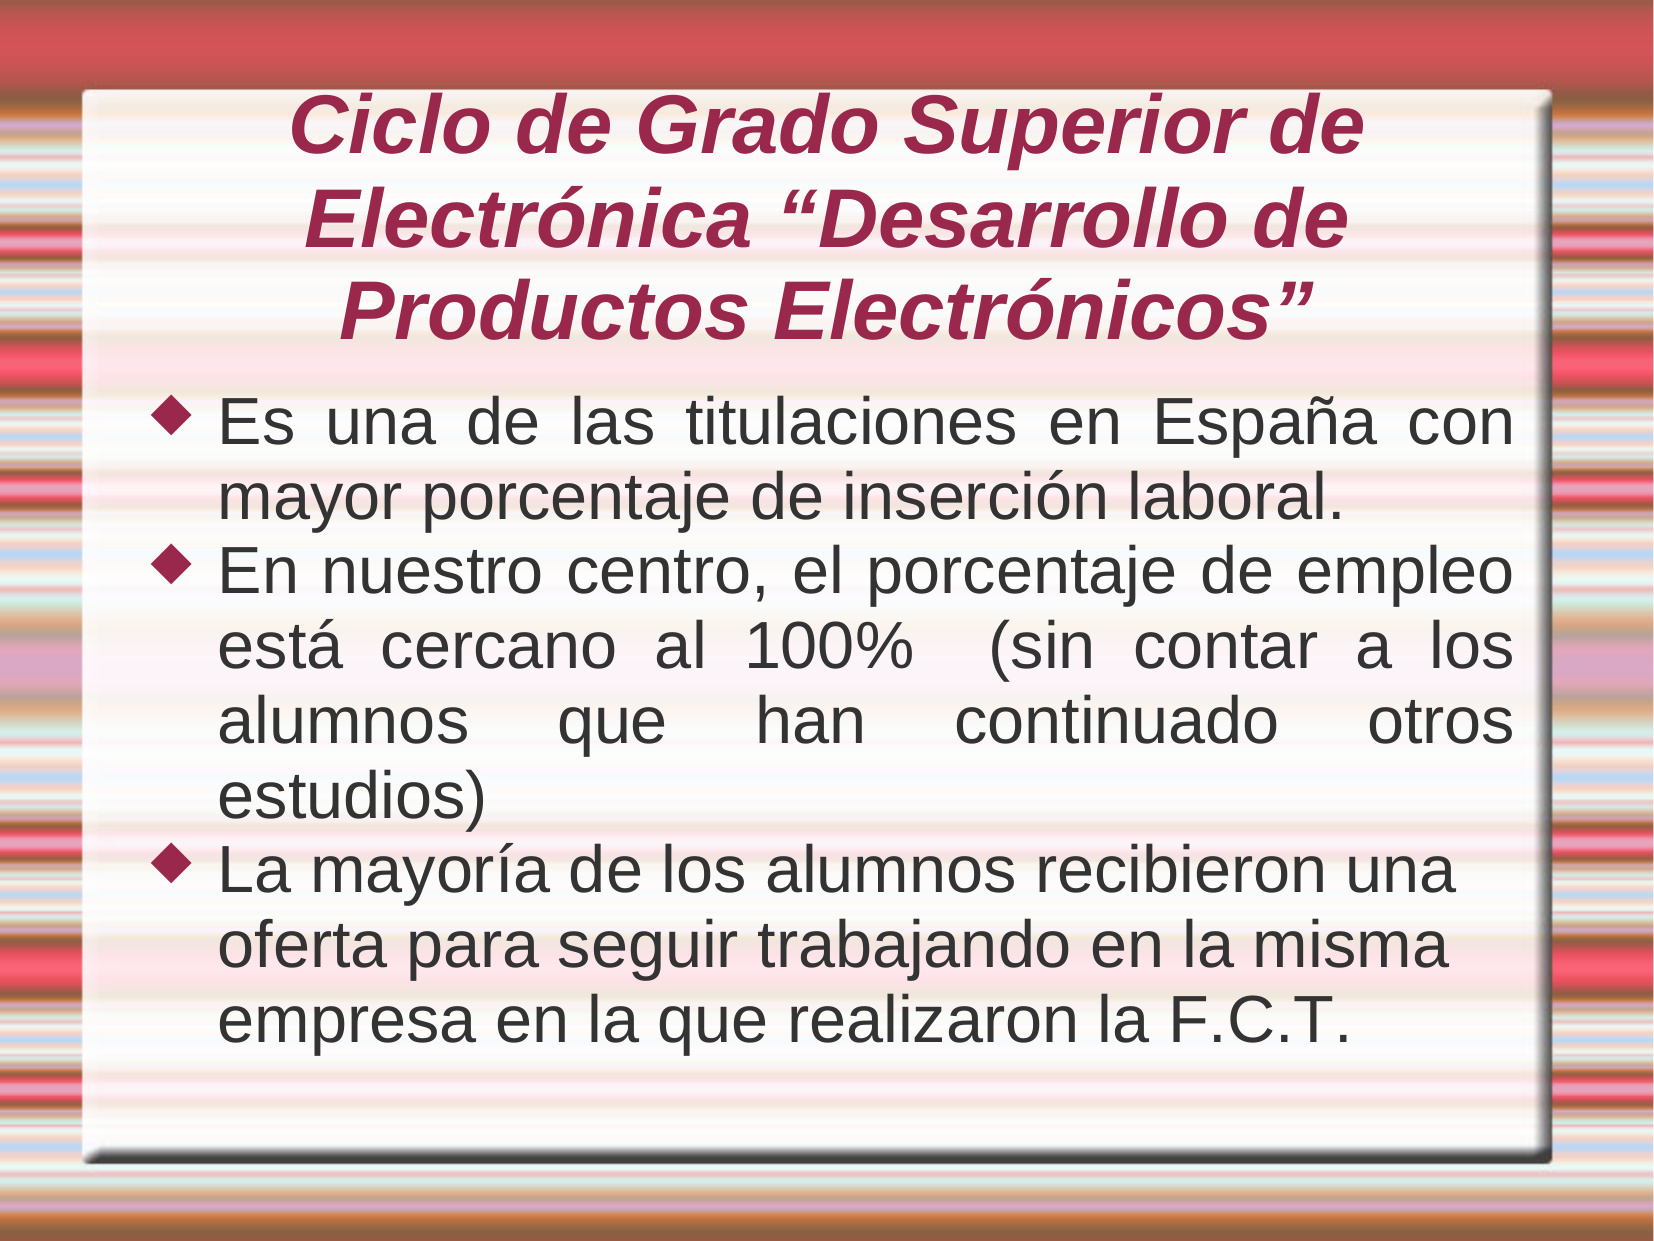

# Ciclo de Grado Superior de Electrónica “Desarrollo de Productos Electrónicos”
Es una de las titulaciones en España con mayor porcentaje de inserción laboral.
En nuestro centro, el porcentaje de empleo está cercano al 100% (sin contar a los alumnos que han continuado otros estudios)
La mayoría de los alumnos recibieron una oferta para seguir trabajando en la misma empresa en la que realizaron la F.C.T.